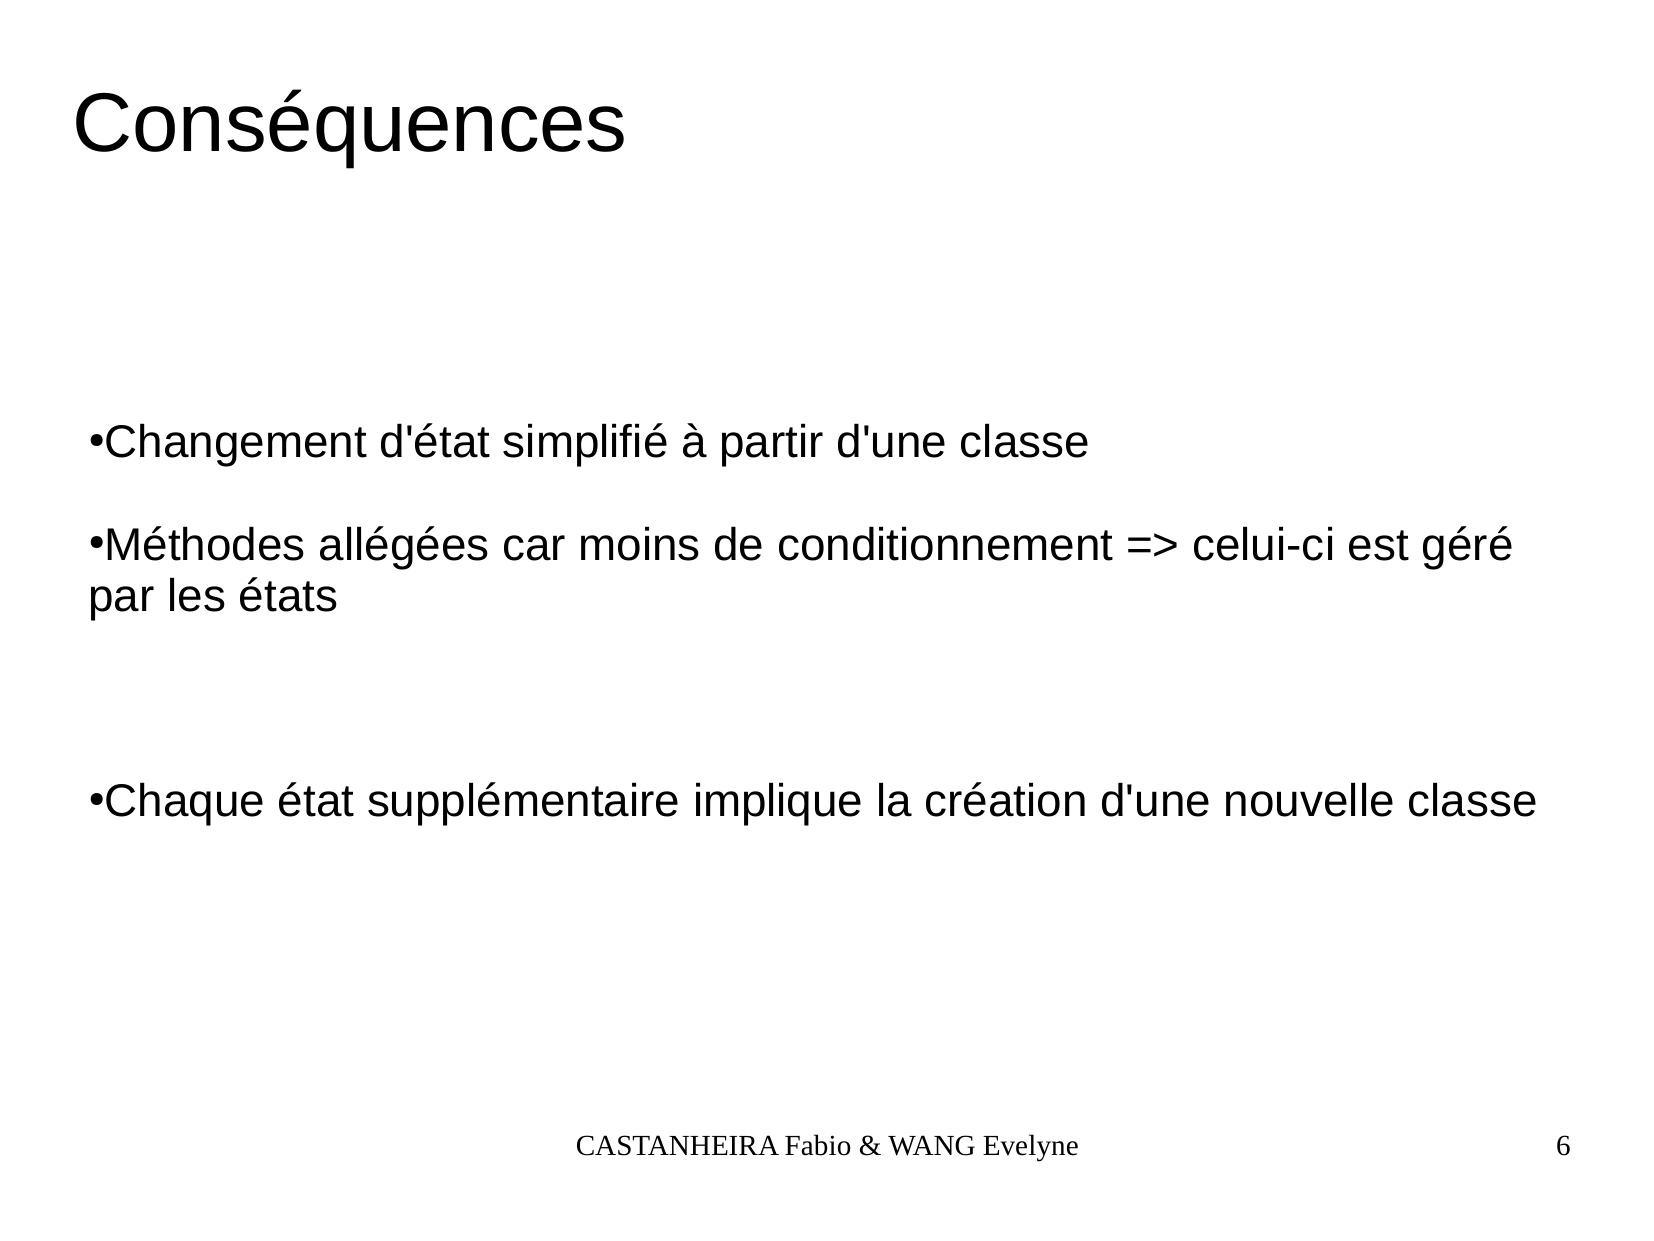

Conséquences
Changement d'état simplifié à partir d'une classe
Méthodes allégées car moins de conditionnement => celui-ci est géré par les états
Chaque état supplémentaire implique la création d'une nouvelle classe
CASTANHEIRA Fabio & WANG Evelyne
6